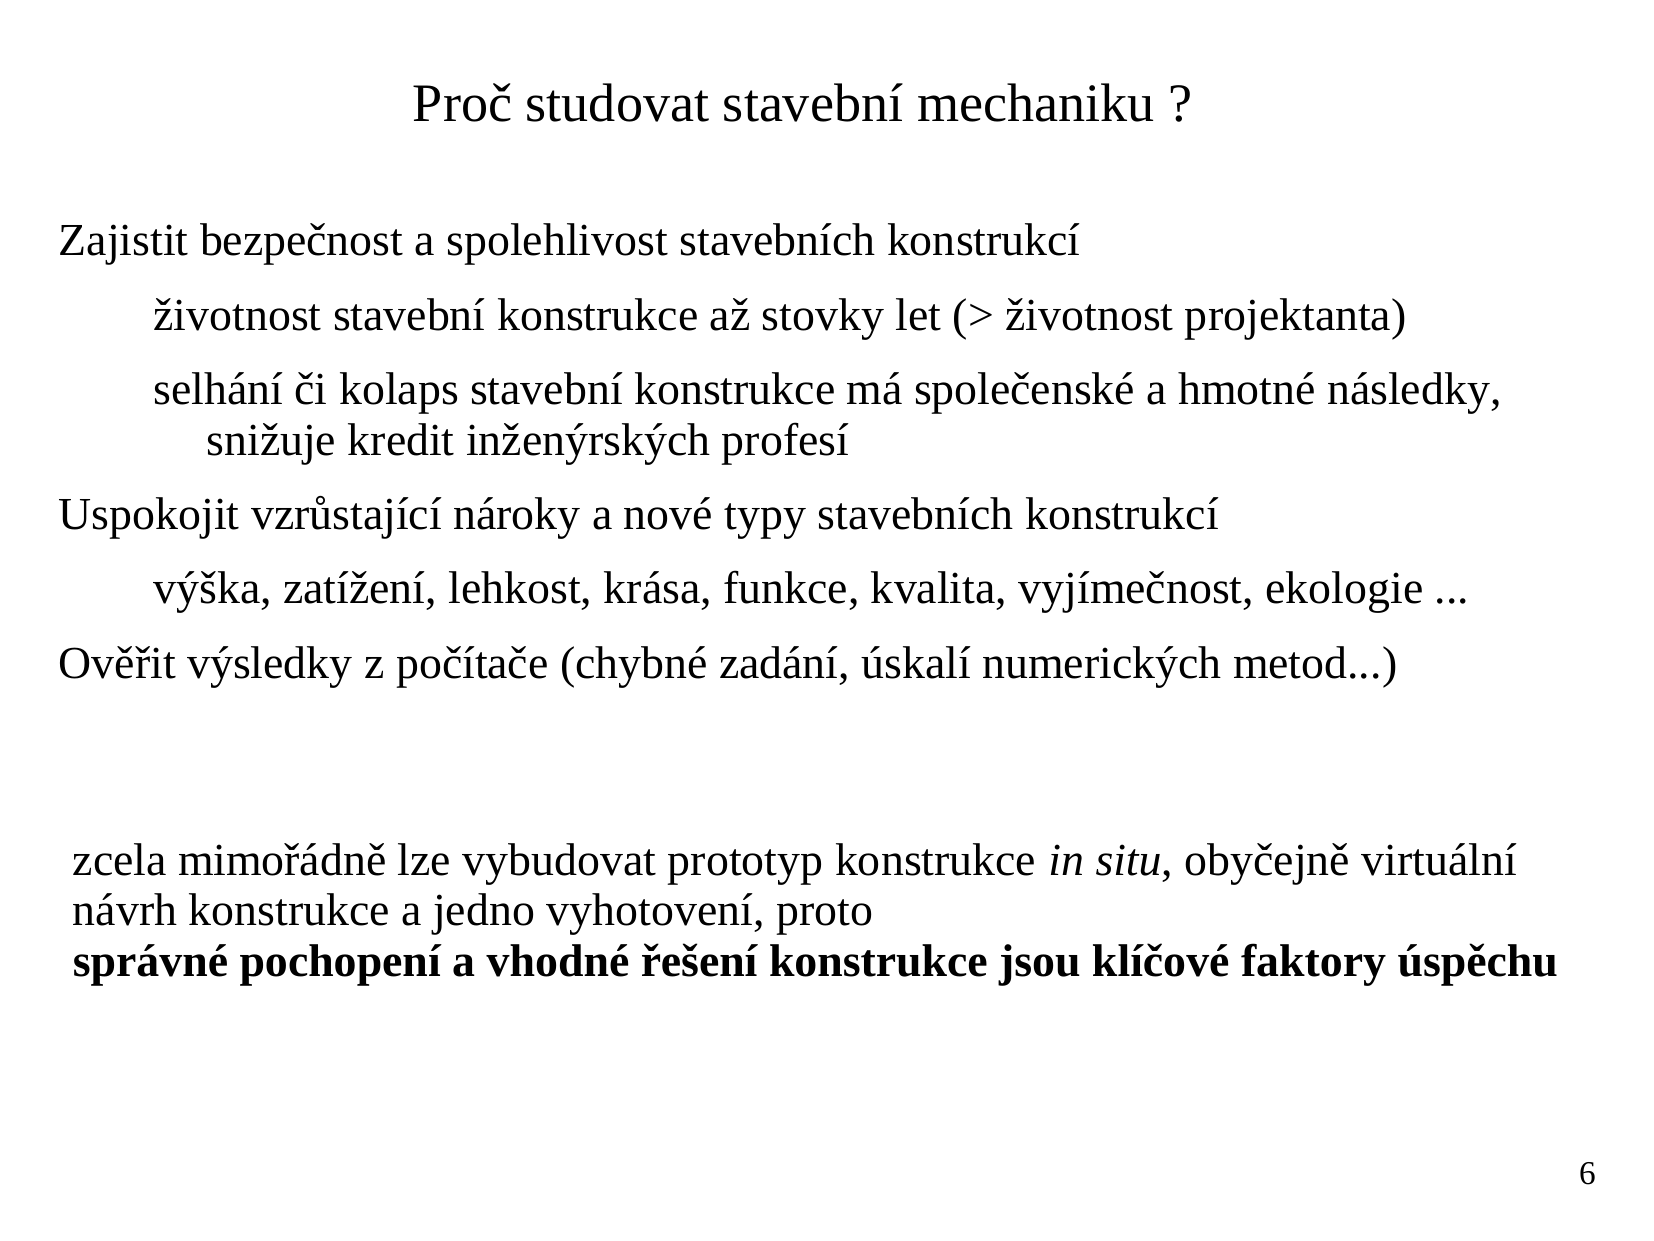

# Proč studovat stavební mechaniku ?
Zajistit bezpečnost a spolehlivost stavebních konstrukcí
životnost stavební konstrukce až stovky let (> životnost projektanta)
selhání či kolaps stavební konstrukce má společenské a hmotné následky, snižuje kredit inženýrských profesí
Uspokojit vzrůstající nároky a nové typy stavebních konstrukcí
výška, zatížení, lehkost, krása, funkce, kvalita, vyjímečnost, ekologie ...
Ověřit výsledky z počítače (chybné zadání, úskalí numerických metod...)
zcela mimořádně lze vybudovat prototyp konstrukce in situ, obyčejně virtuální návrh konstrukce a jedno vyhotovení, proto
správné pochopení a vhodné řešení konstrukce jsou klíčové faktory úspěchu
6